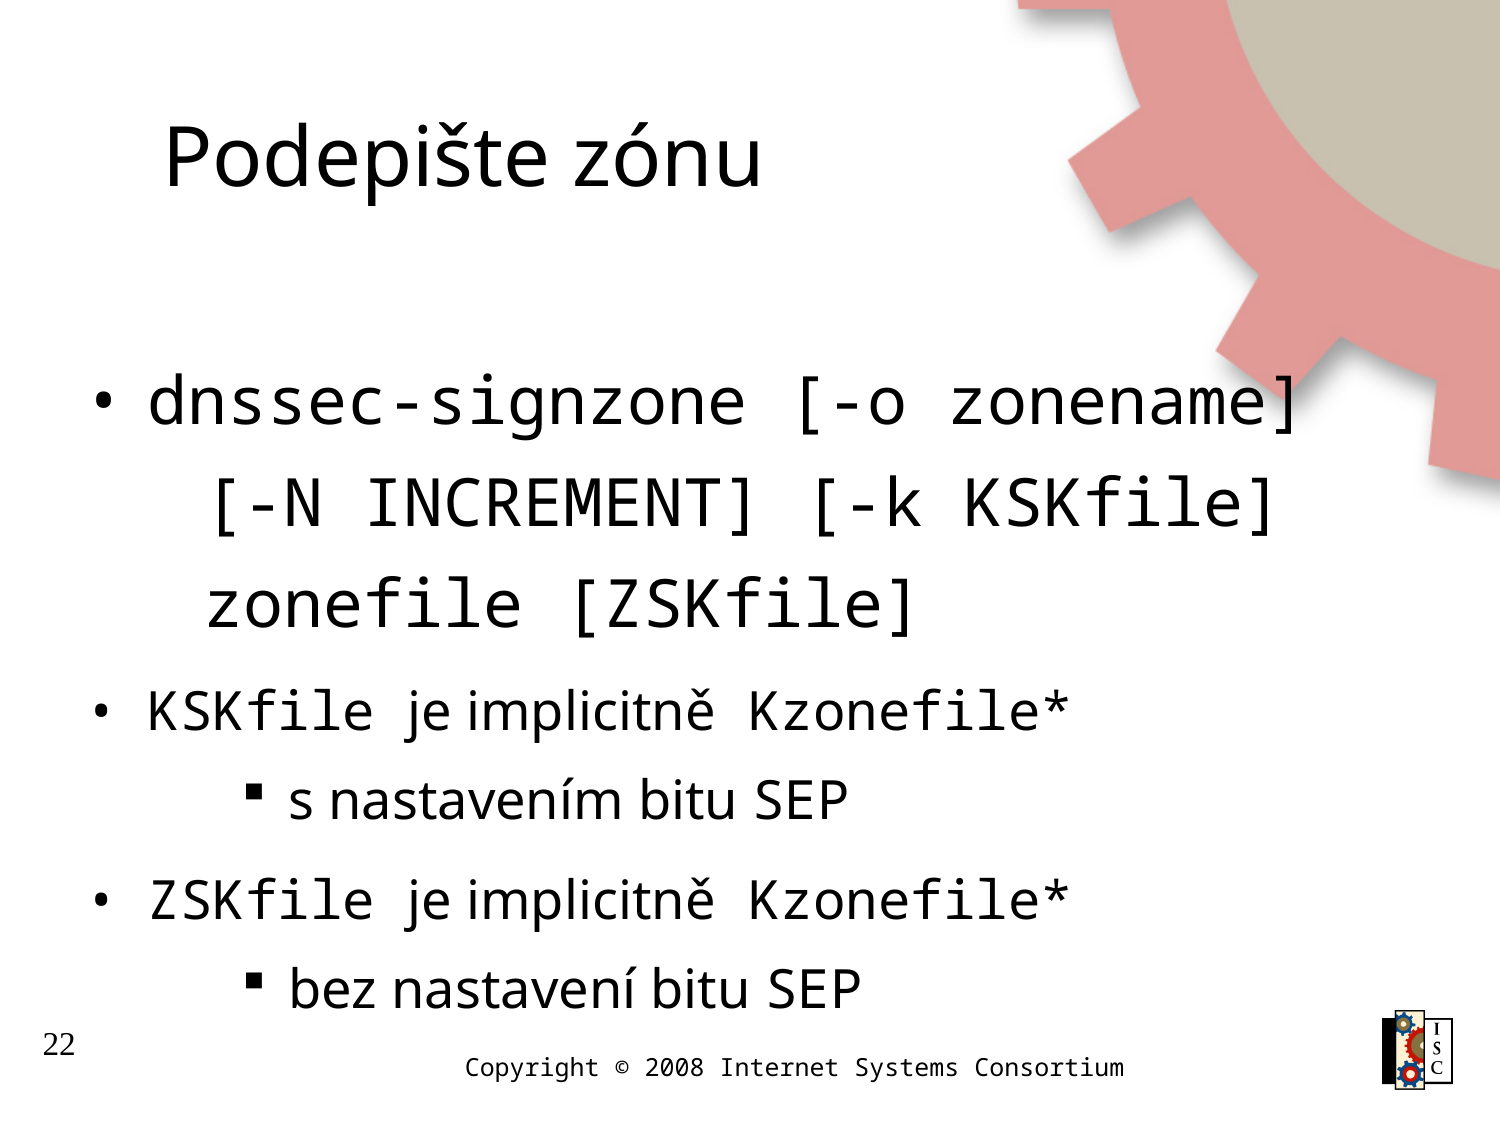

# Podepište zónu
dnssec-signzone [-o zonename]
[-N INCREMENT] [-k KSKfile]
zonefile [ZSKfile]
KSKfile je implicitně Kzonefile*
s nastavením bitu SEP
ZSKfile je implicitně Kzonefile*
bez nastavení bitu SEP